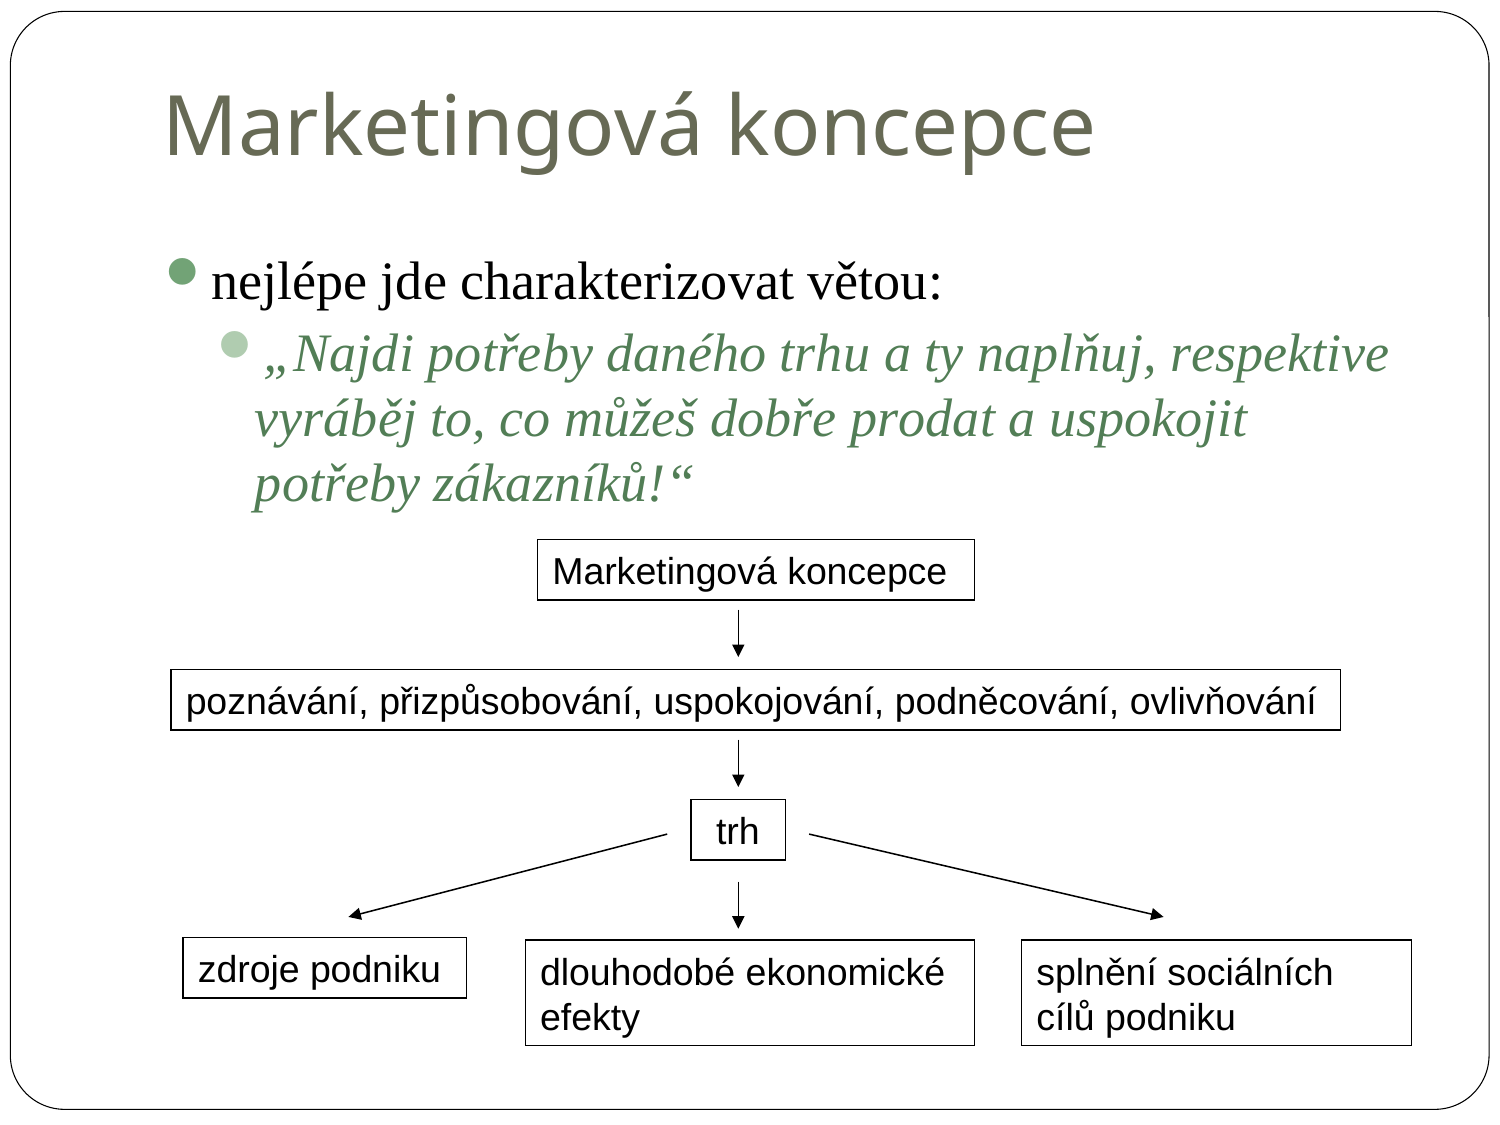

# Marketingová koncepce
nejlépe jde charakterizovat větou:
„Najdi potřeby daného trhu a ty naplňuj, respektive vyráběj to, co můžeš dobře prodat a uspokojit potřeby zákazníků!“
Marketingová koncepce
poznávání, přizpůsobování, uspokojování, podněcování, ovlivňování
 trh
zdroje podniku
dlouhodobé ekonomické efekty
splnění sociálních cílů podniku